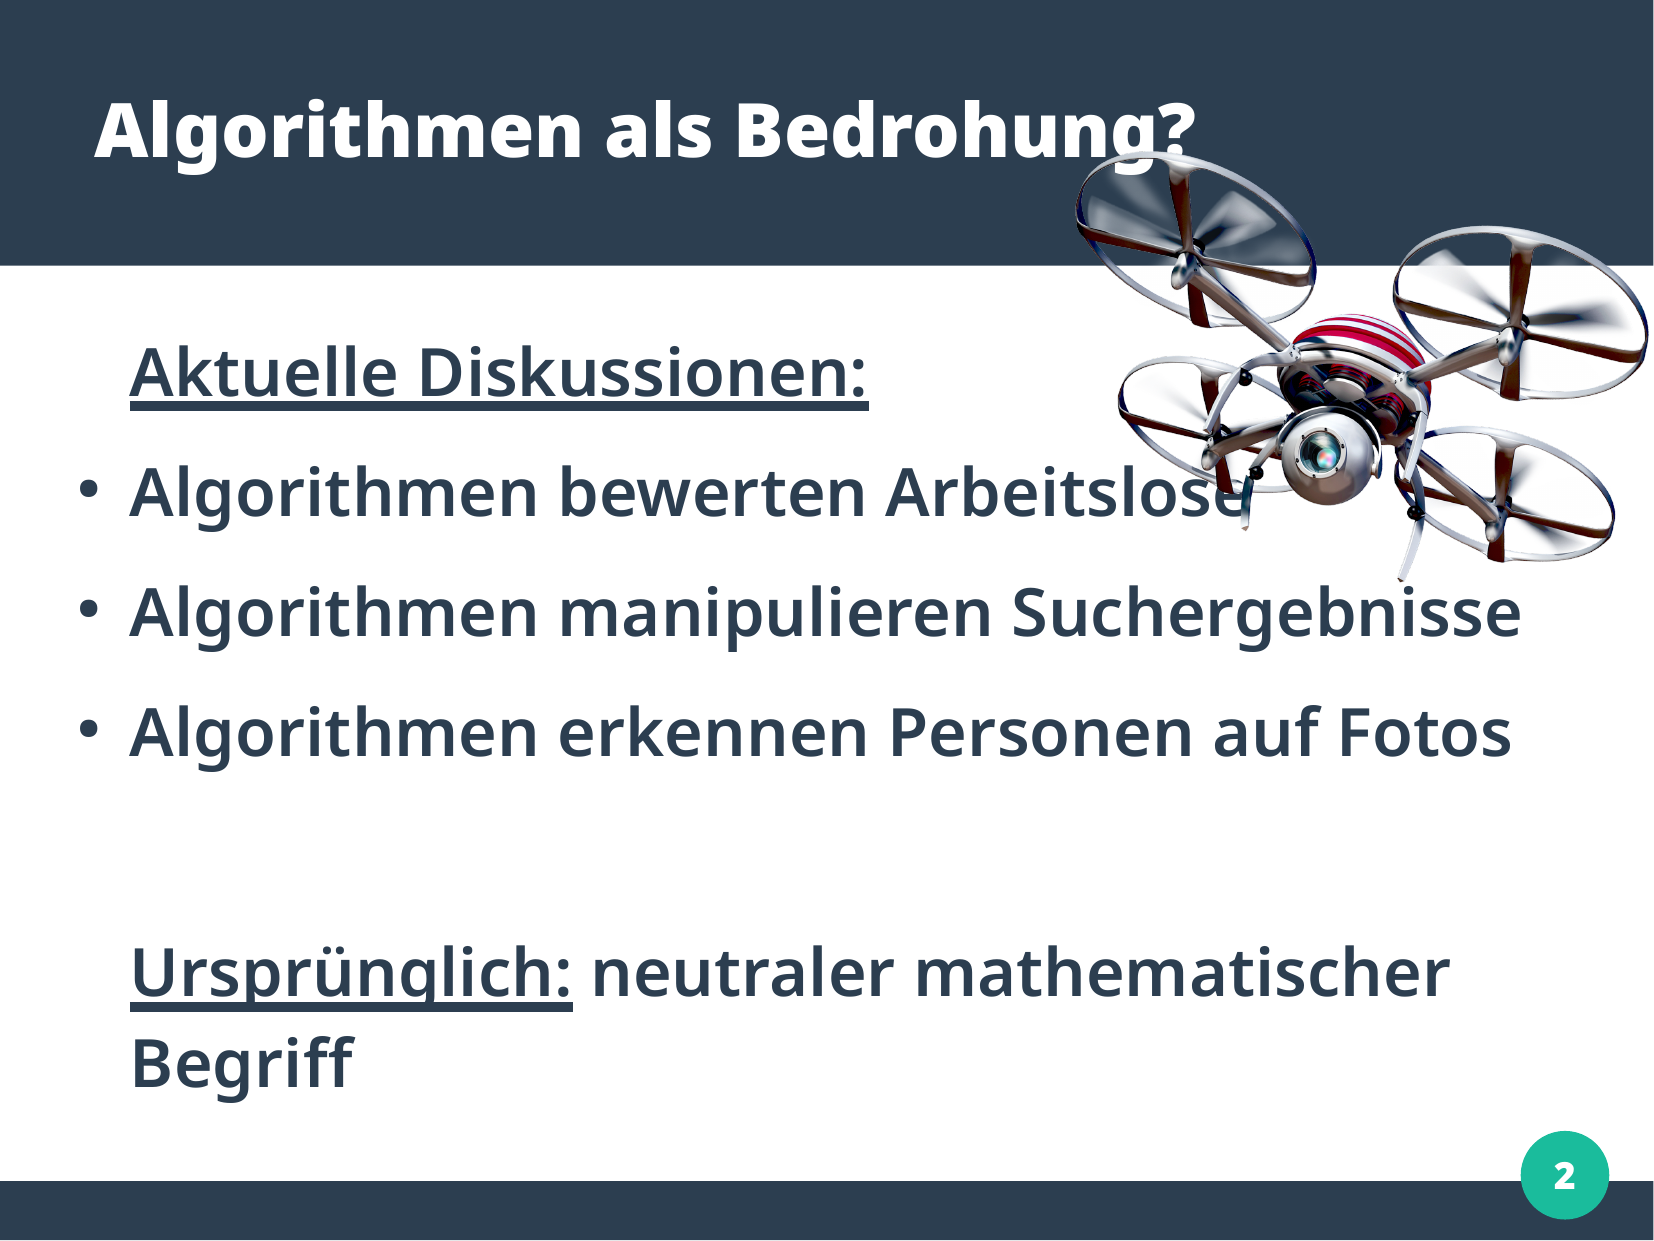

# Algorithmen als Bedrohung?
Aktuelle Diskussionen:
Algorithmen bewerten Arbeitslose
Algorithmen manipulieren Suchergebnisse
Algorithmen erkennen Personen auf Fotos
Ursprünglich: neutraler mathematischer Begriff
2